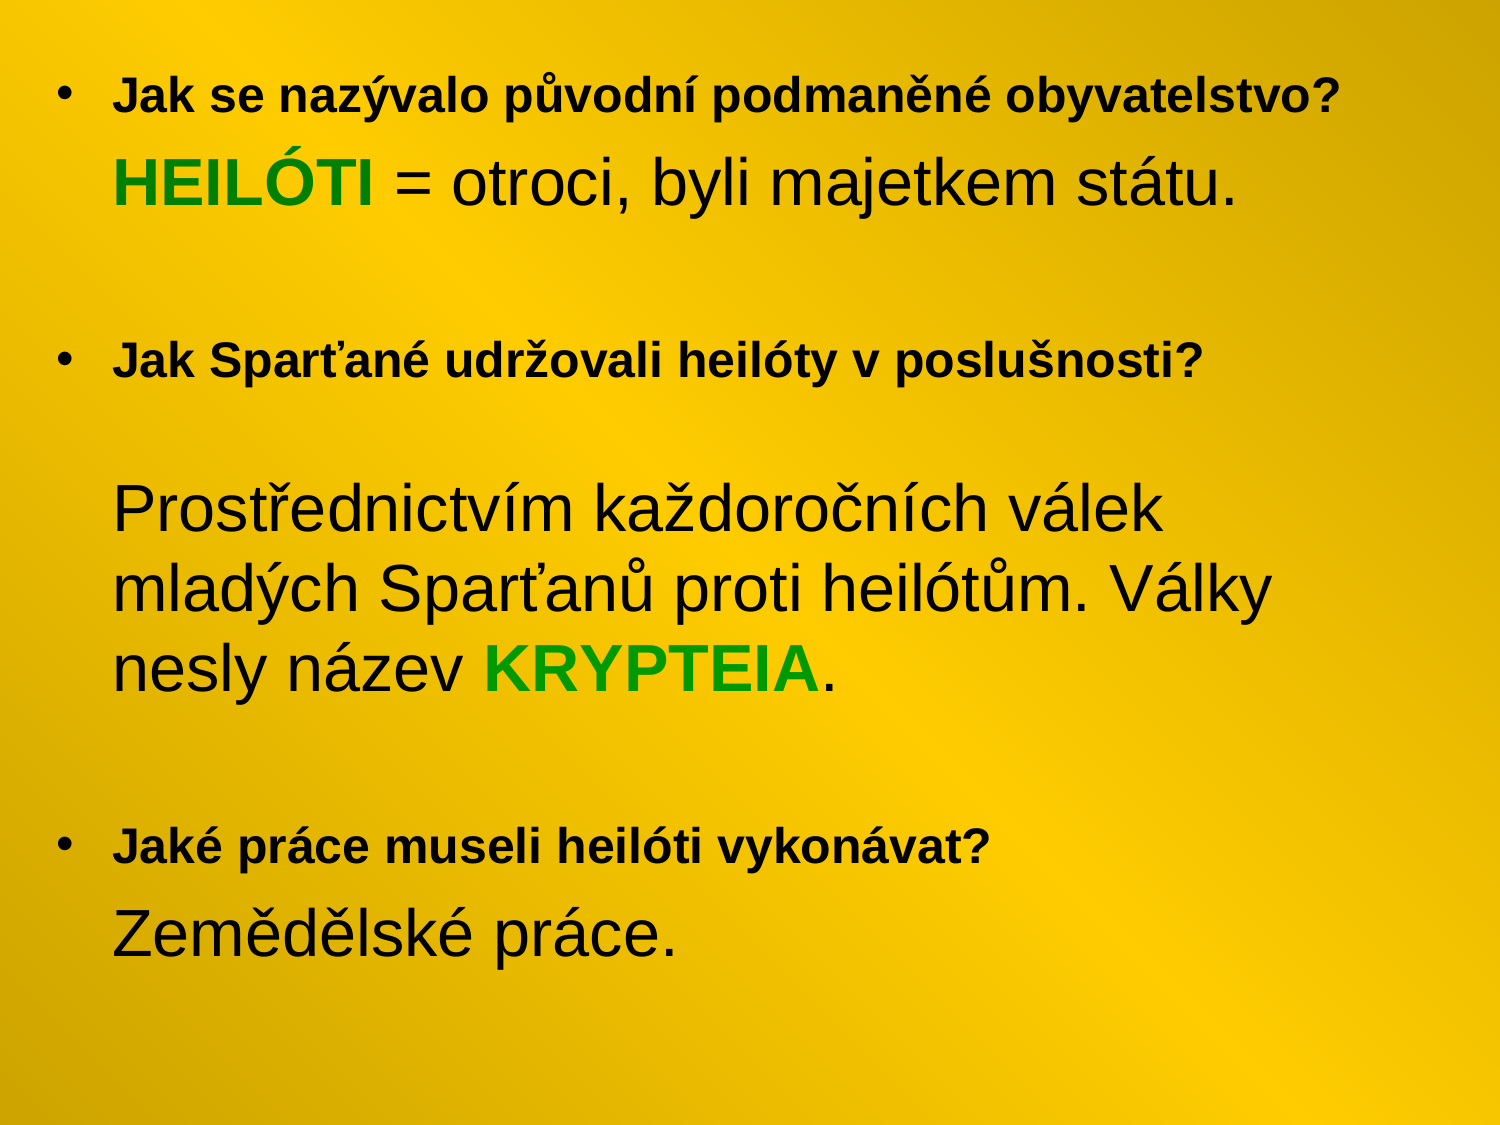

# Jak se nazývalo původní podmaněné obyvatelstvo?
	HEILÓTI = otroci, byli majetkem státu.
Jak Sparťané udržovali heilóty v poslušnosti?
	Prostřednictvím každoročních válek mladých Sparťanů proti heilótům. Války nesly název KRYPTEIA.
Jaké práce museli heilóti vykonávat?
	Zemědělské práce.